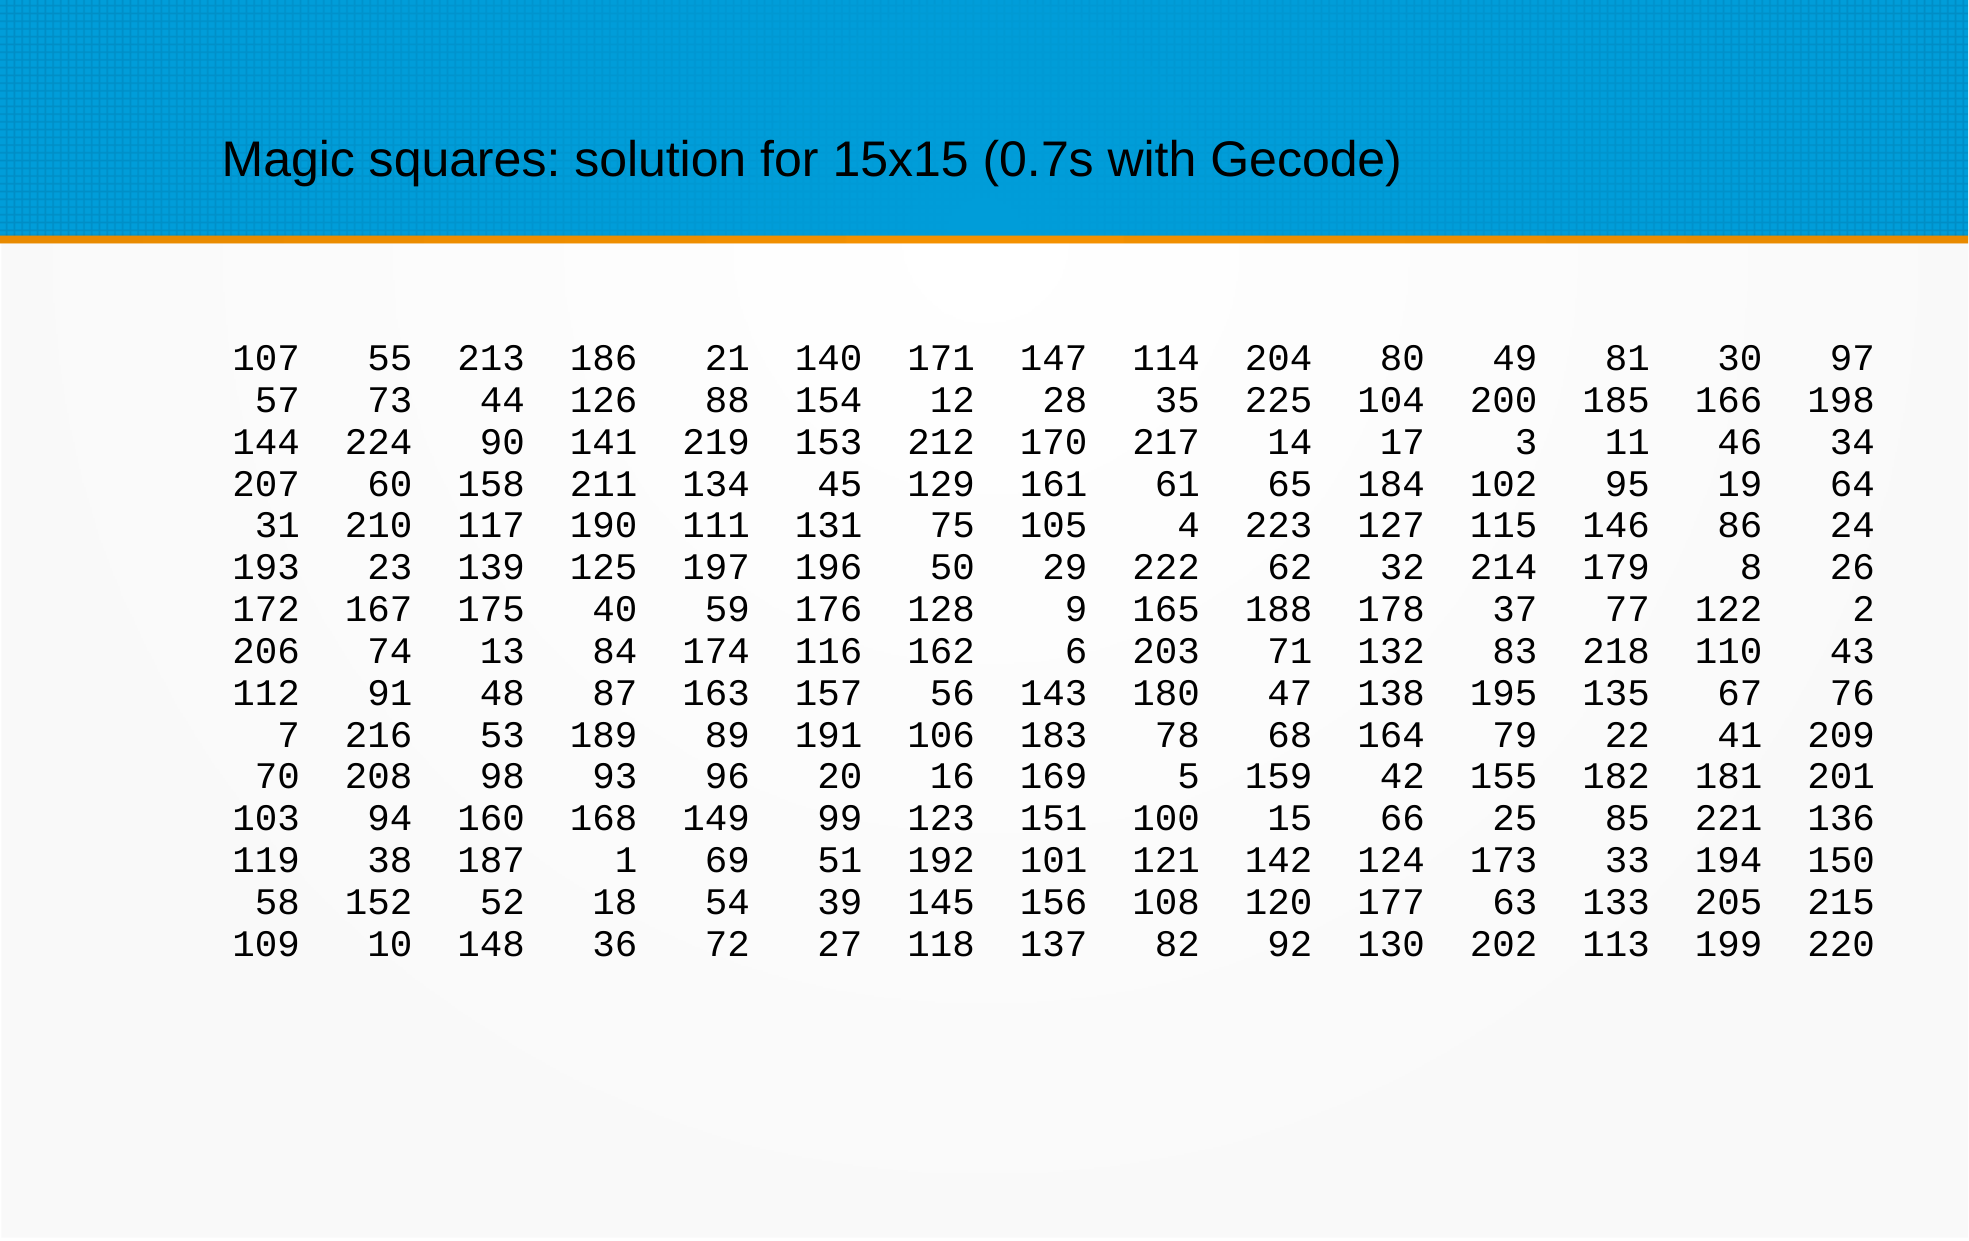

Magic squares: solution for 15x15 (0.7s with Gecode)
 107 55 213 186 21 140 171 147 114 204 80 49 81 30 97
 57 73 44 126 88 154 12 28 35 225 104 200 185 166 198
 144 224 90 141 219 153 212 170 217 14 17 3 11 46 34
 207 60 158 211 134 45 129 161 61 65 184 102 95 19 64
 31 210 117 190 111 131 75 105 4 223 127 115 146 86 24
 193 23 139 125 197 196 50 29 222 62 32 214 179 8 26
 172 167 175 40 59 176 128 9 165 188 178 37 77 122 2
 206 74 13 84 174 116 162 6 203 71 132 83 218 110 43
 112 91 48 87 163 157 56 143 180 47 138 195 135 67 76
 7 216 53 189 89 191 106 183 78 68 164 79 22 41 209
 70 208 98 93 96 20 16 169 5 159 42 155 182 181 201
 103 94 160 168 149 99 123 151 100 15 66 25 85 221 136
 119 38 187 1 69 51 192 101 121 142 124 173 33 194 150
 58 152 52 18 54 39 145 156 108 120 177 63 133 205 215
 109 10 148 36 72 27 118 137 82 92 130 202 113 199 220